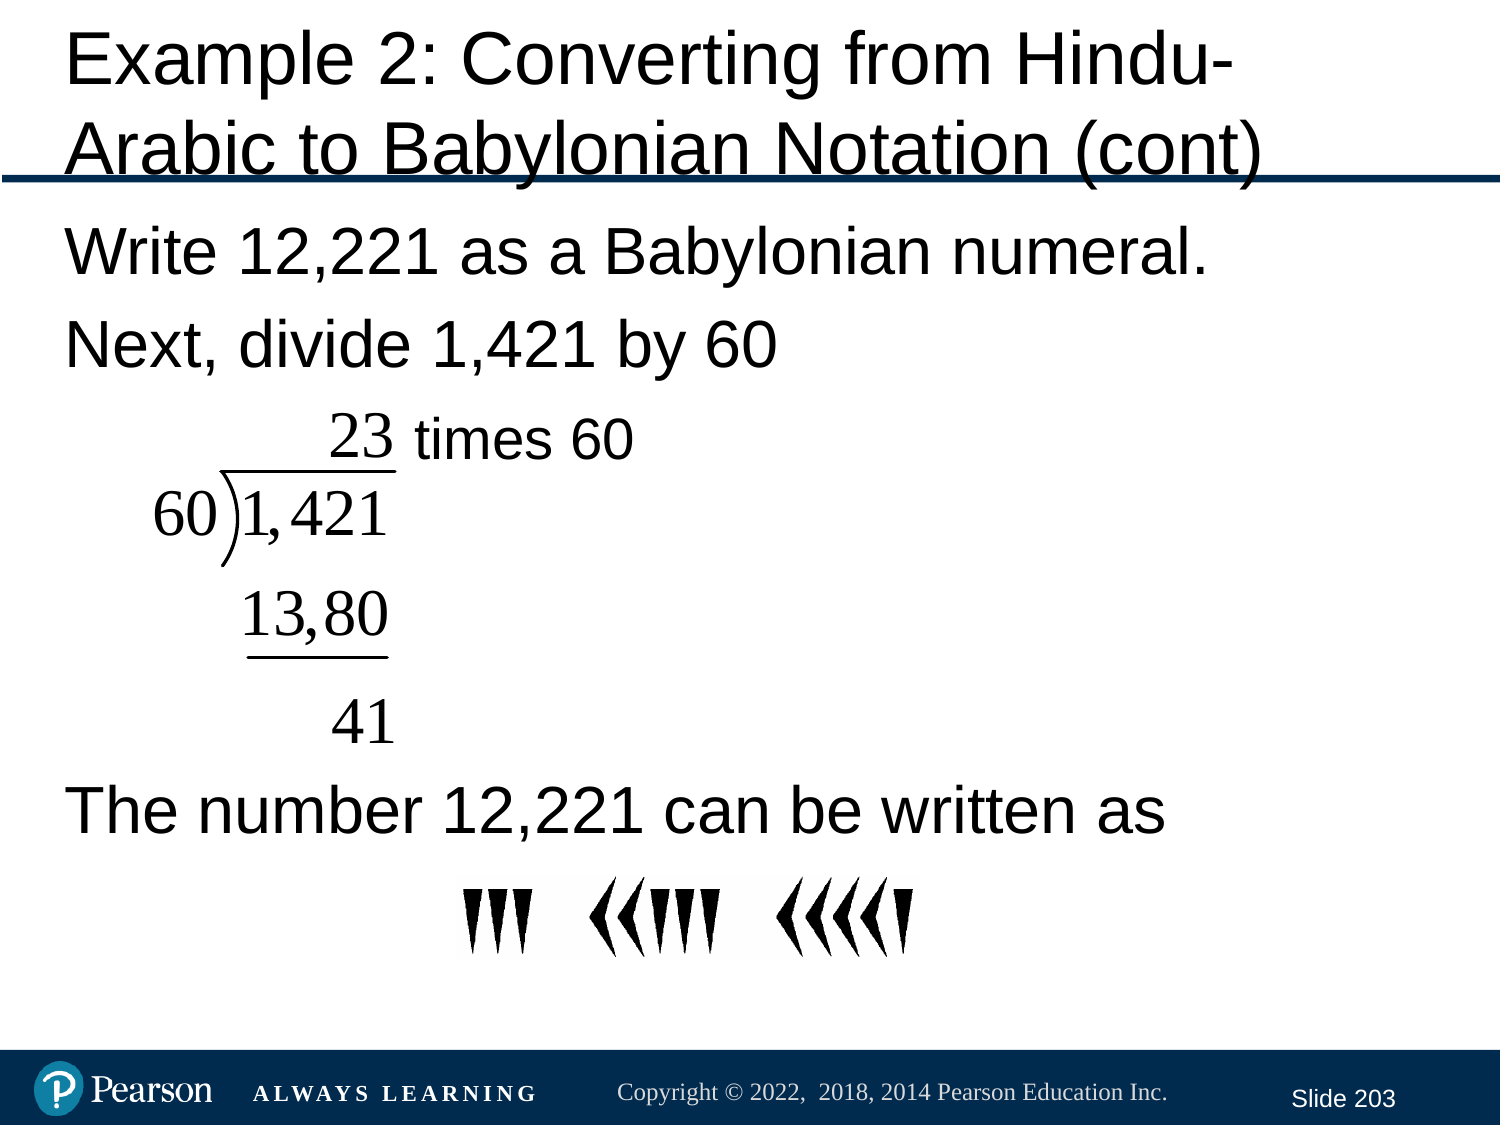

# Example 2: Converting from Hindu-Arabic to Babylonian Notation (cont)
Write 12,221 as a Babylonian numeral.
Next, divide 1,421 by 60
The number 12,221 can be written as
times 60